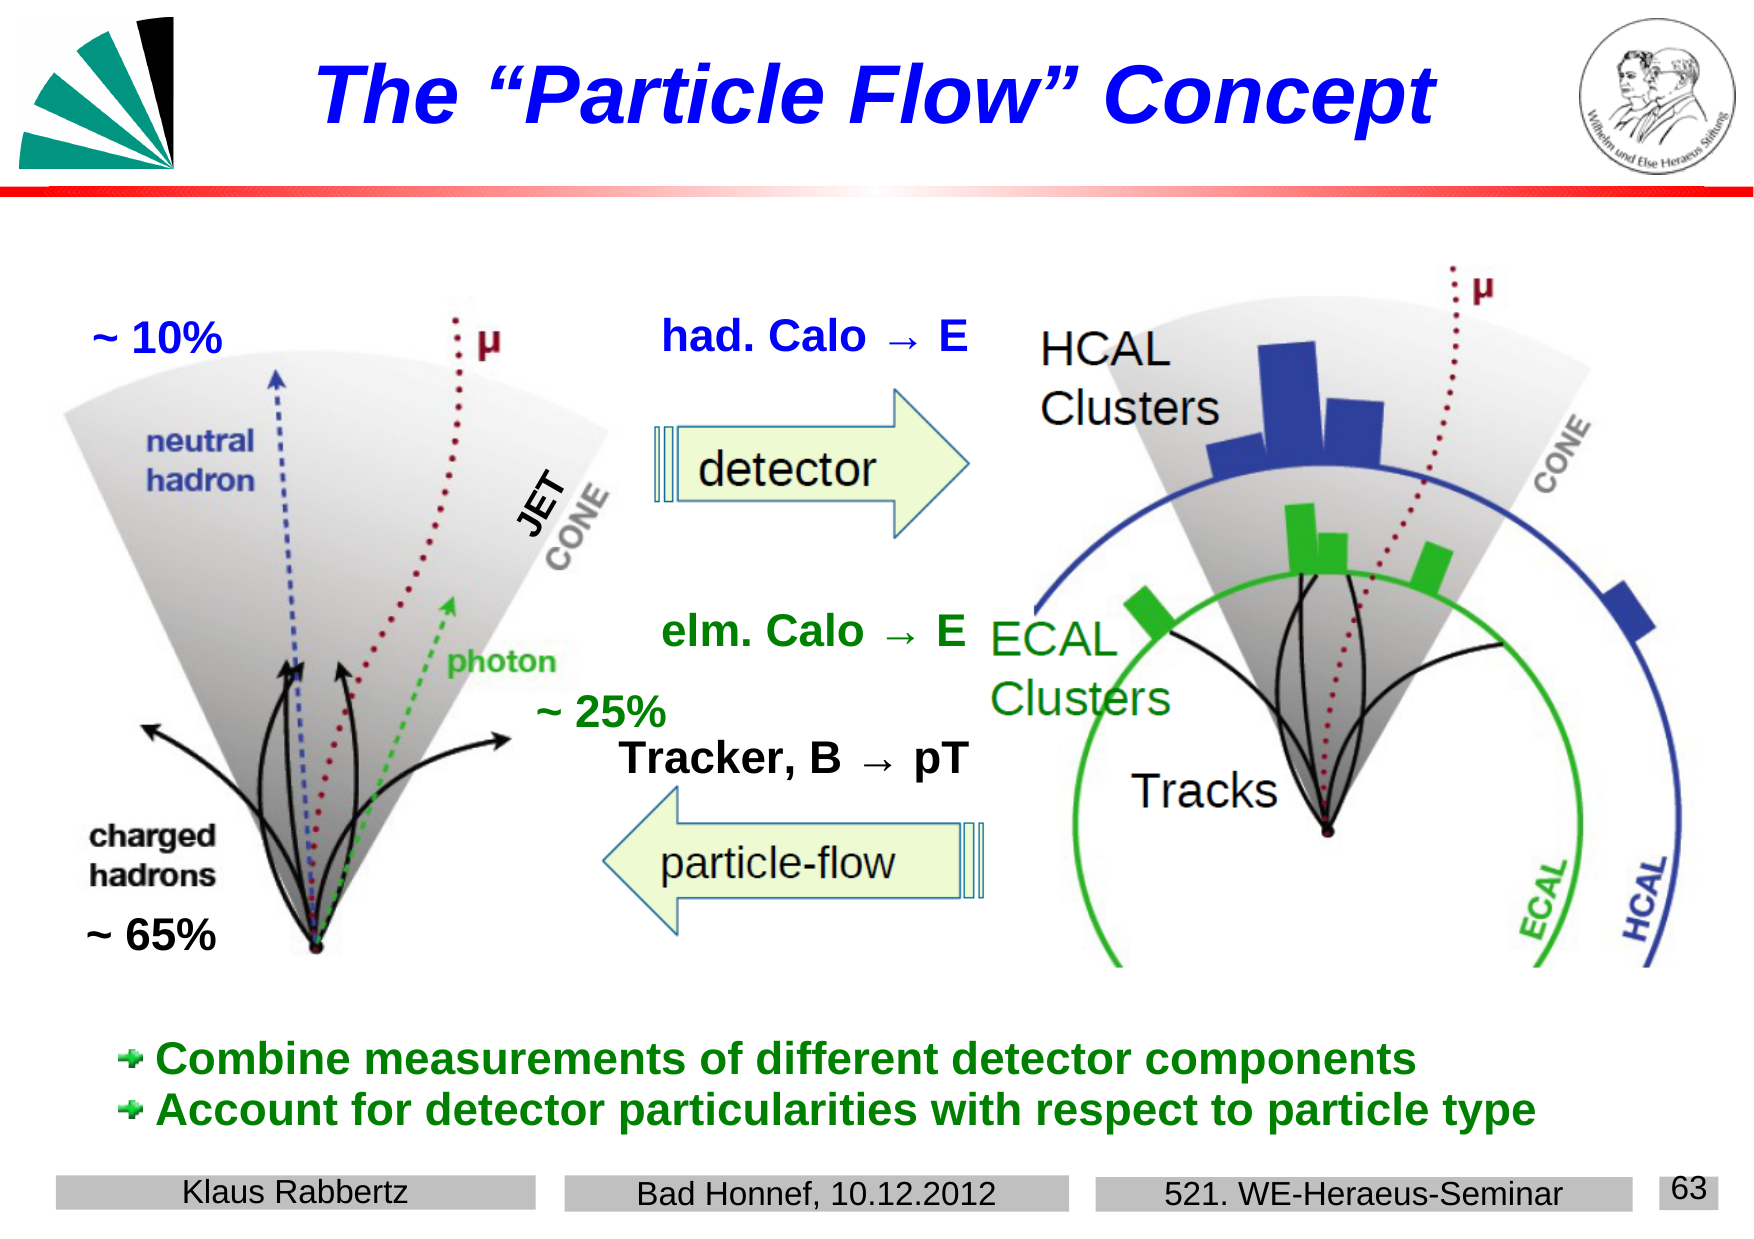

# The “Particle Flow” Concept
had. Calo → E
~ 10%
JET
elm. Calo → E
~ 25%
Tracker, B → pT
~ 65%
 Combine measurements of different detector components
 Account for detector particularities with respect to particle type